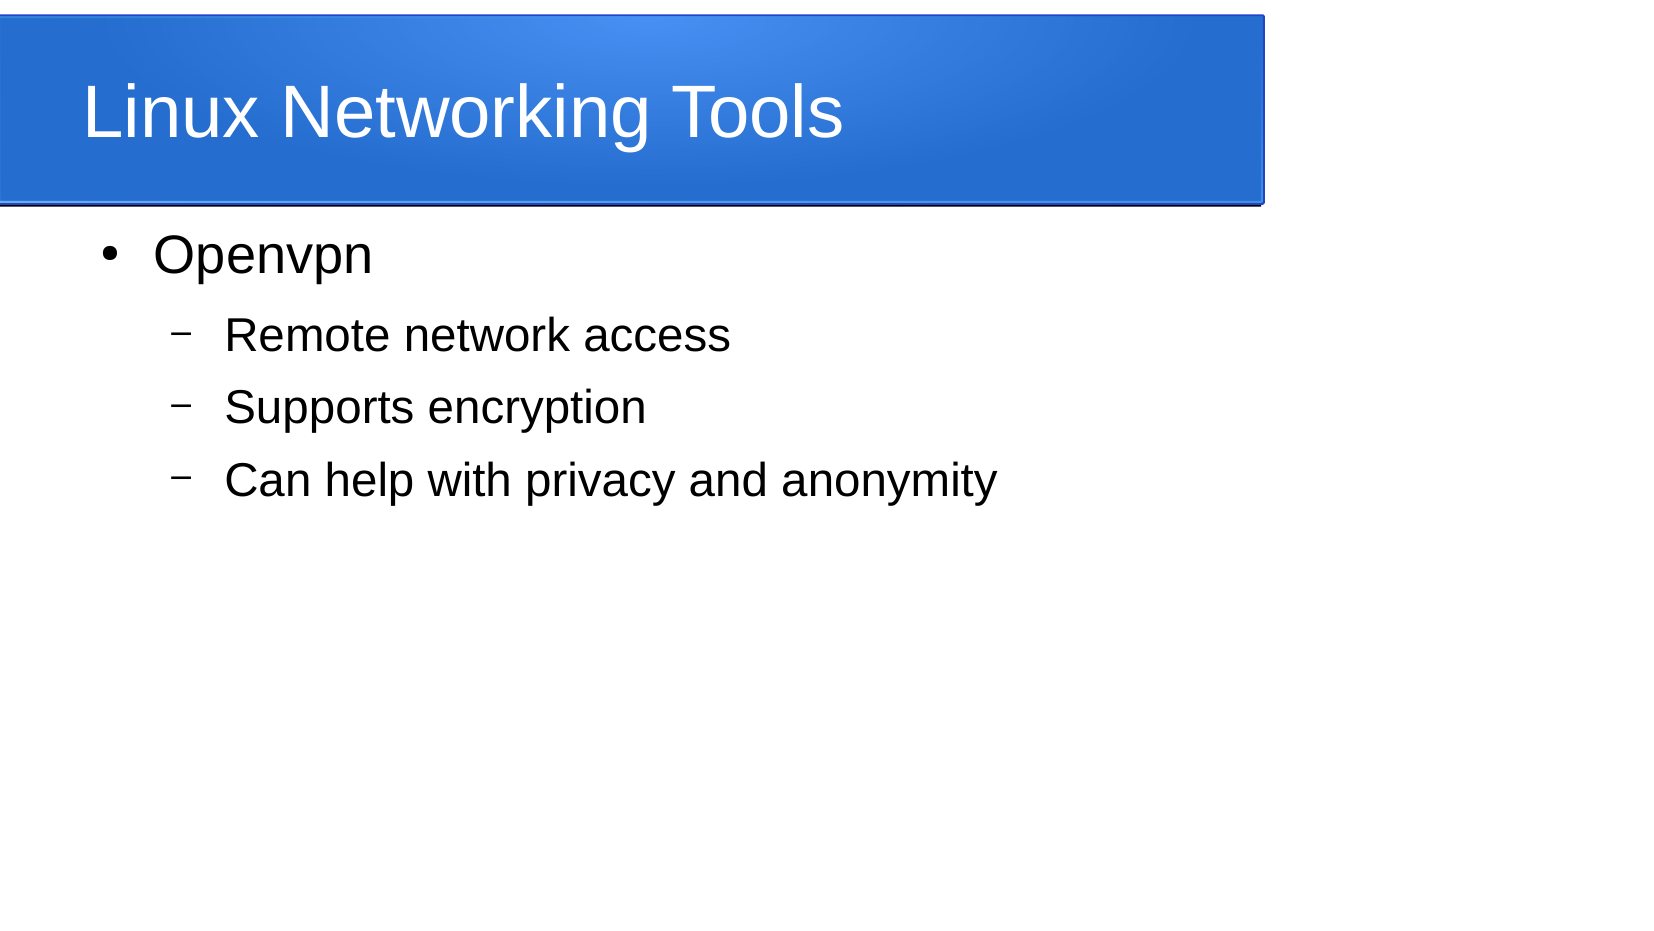

# Linux Networking Tools
Openvpn
Remote network access
Supports encryption
Can help with privacy and anonymity